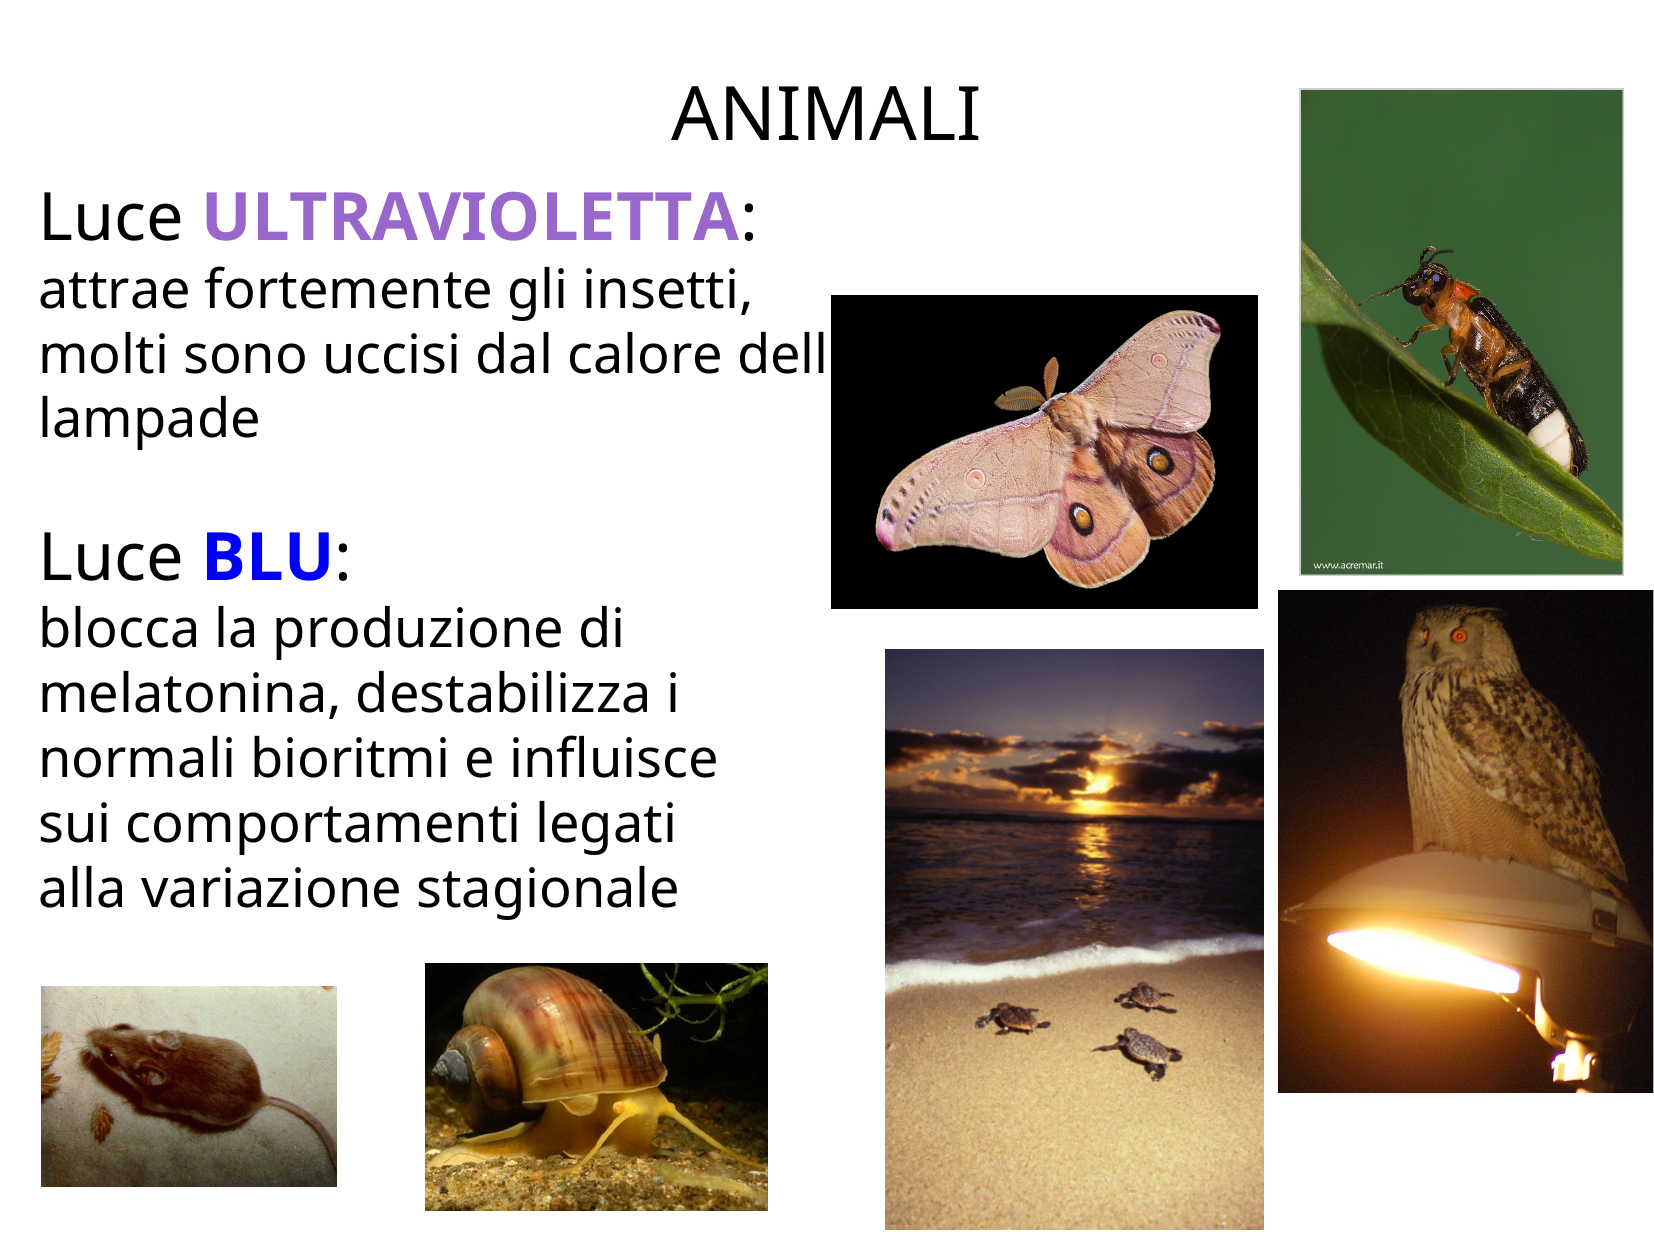

# ANIMALI
Luce ULTRAVIOLETTA:
attrae fortemente gli insetti, molti sono uccisi dal calore delle lampade
Luce BLU:
blocca la produzione di melatonina, destabilizza i normali bioritmi e influisce
sui comportamenti legati
alla variazione stagionale